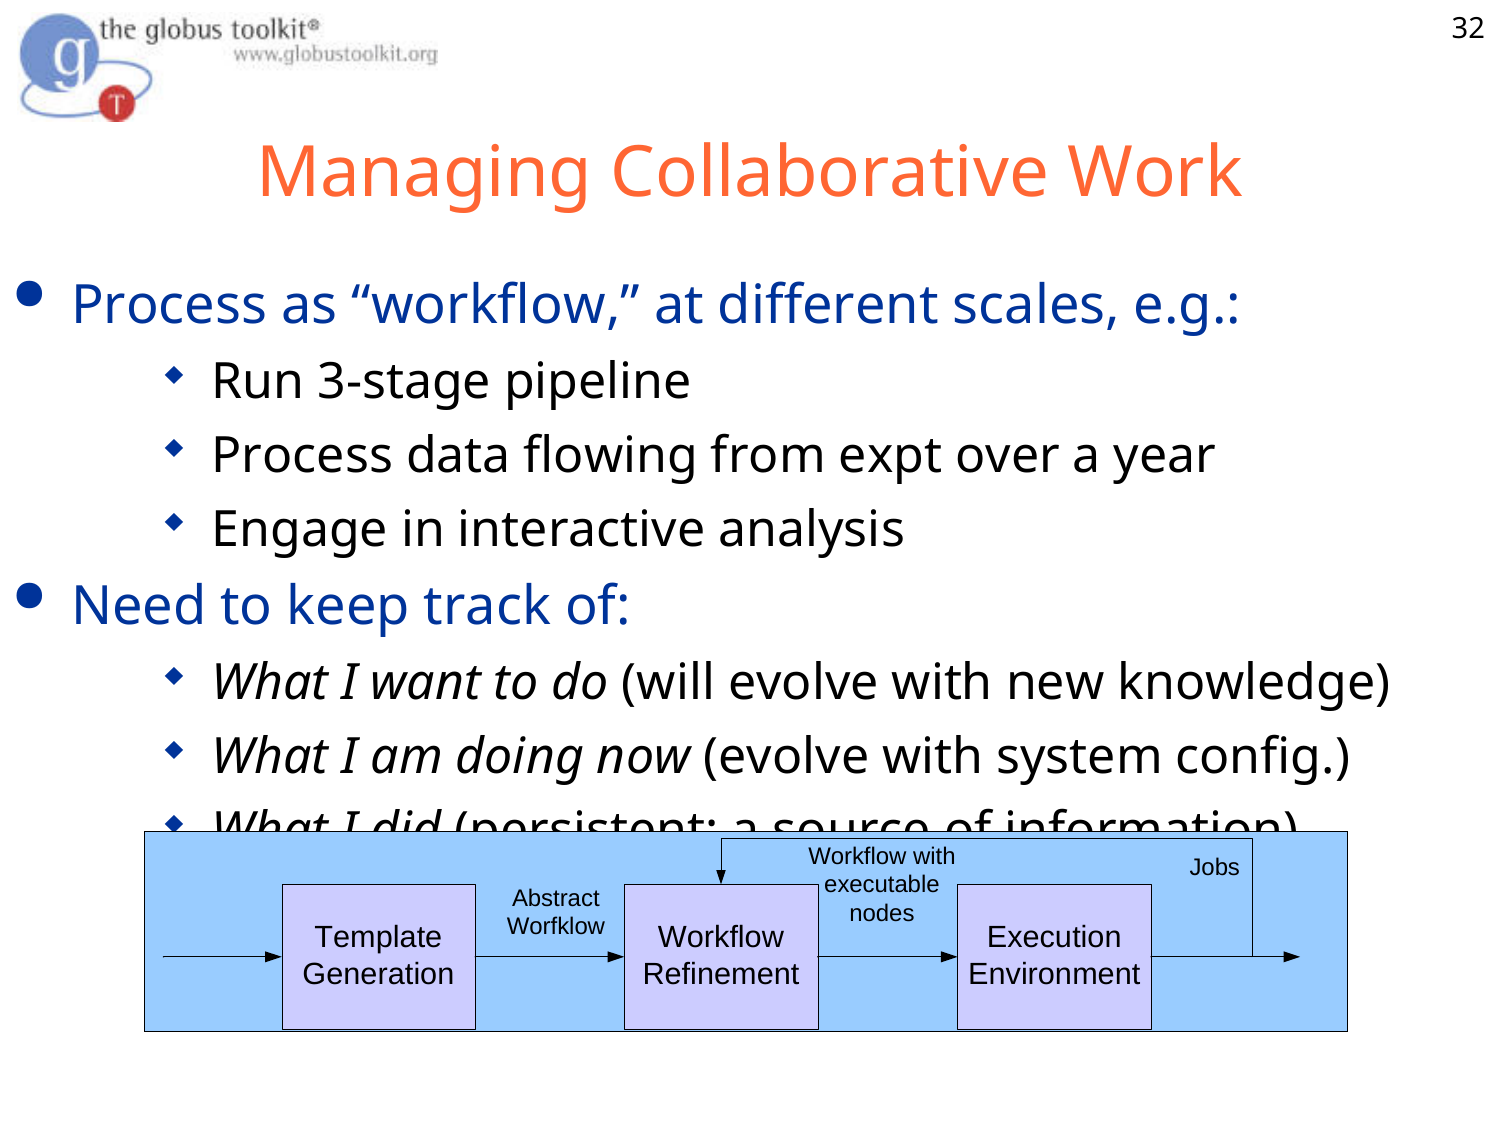

32
# Managing Collaborative Work
Process as “workflow,” at different scales, e.g.:
Run 3-stage pipeline
Process data flowing from expt over a year
Engage in interactive analysis
Need to keep track of:
What I want to do (will evolve with new knowledge)
What I am doing now (evolve with system config.)
What I did (persistent; a source of information)